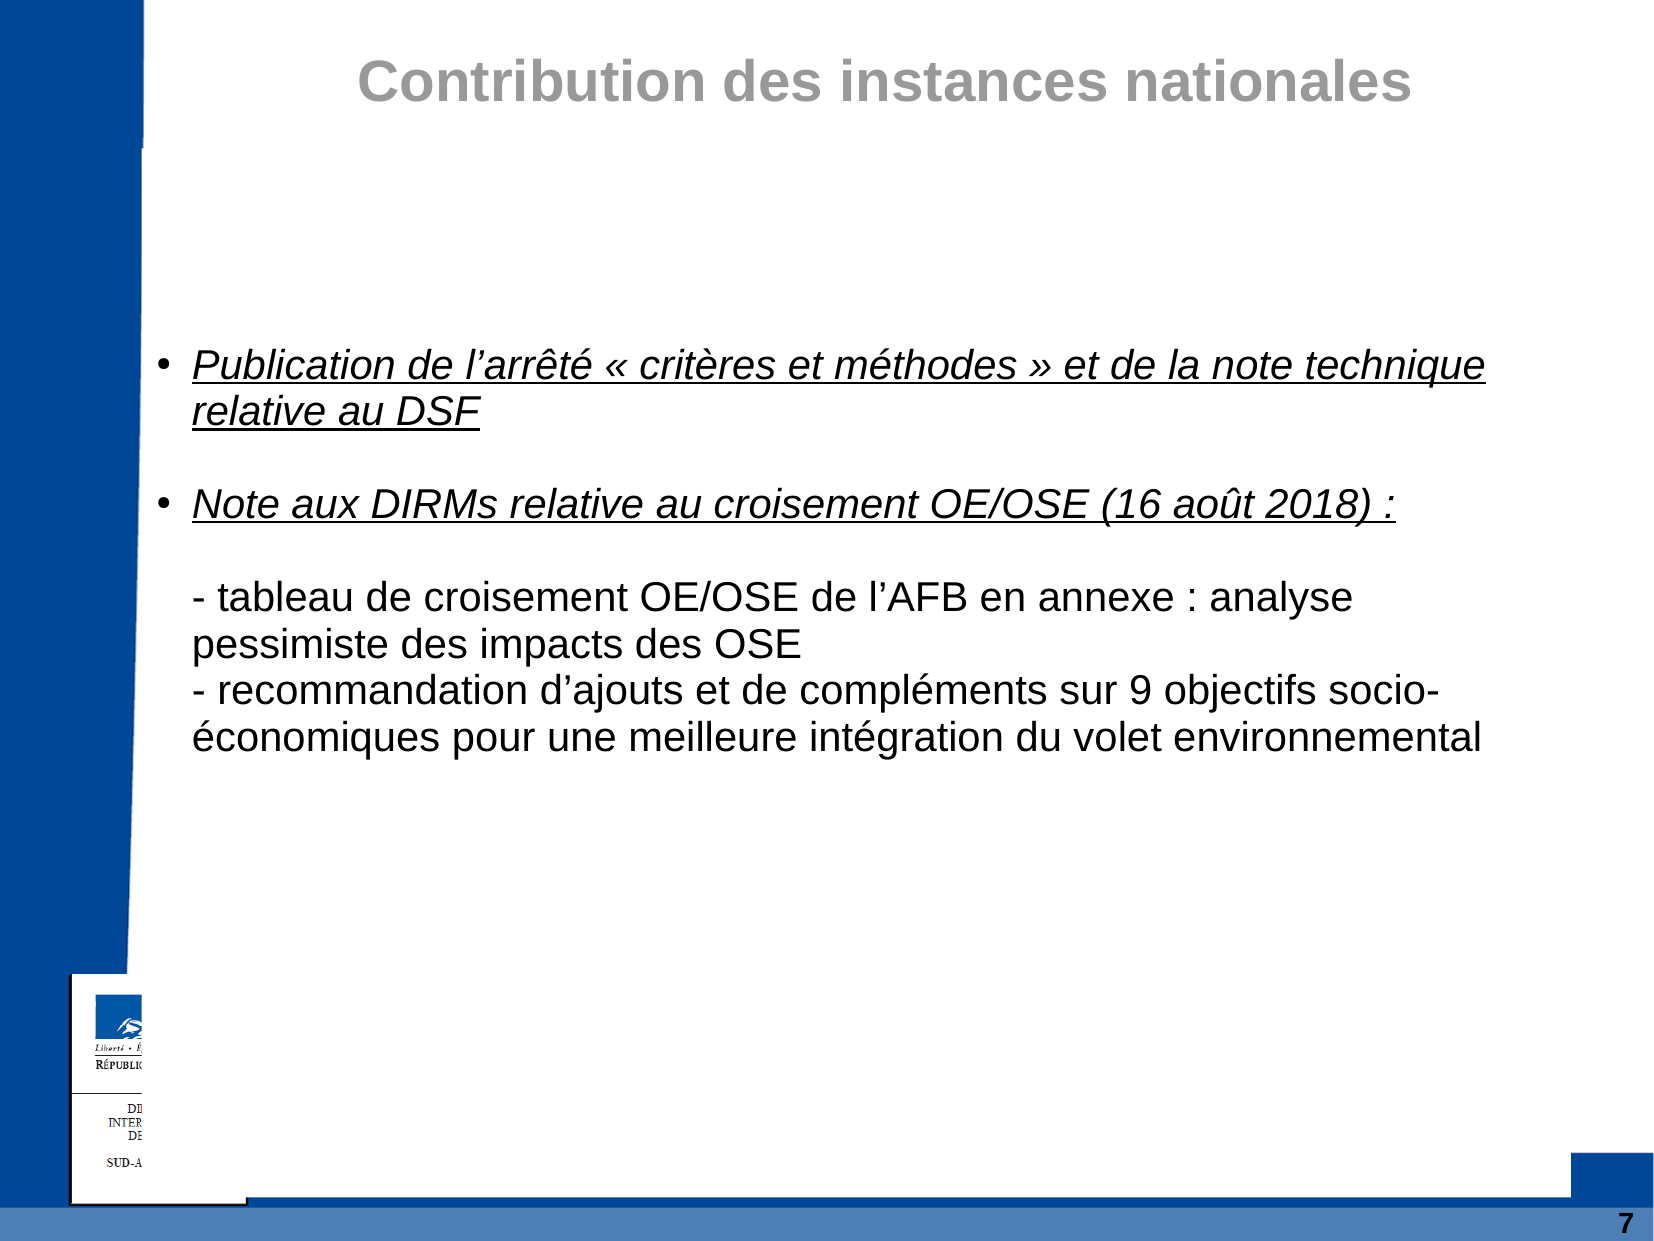

Contribution des instances nationales
Publication de l’arrêté « critères et méthodes » et de la note technique relative au DSF
Note aux DIRMs relative au croisement OE/OSE (16 août 2018) :
- tableau de croisement OE/OSE de l’AFB en annexe : analyse pessimiste des impacts des OSE
- recommandation d’ajouts et de compléments sur 9 objectifs socio-économiques pour une meilleure intégration du volet environnemental